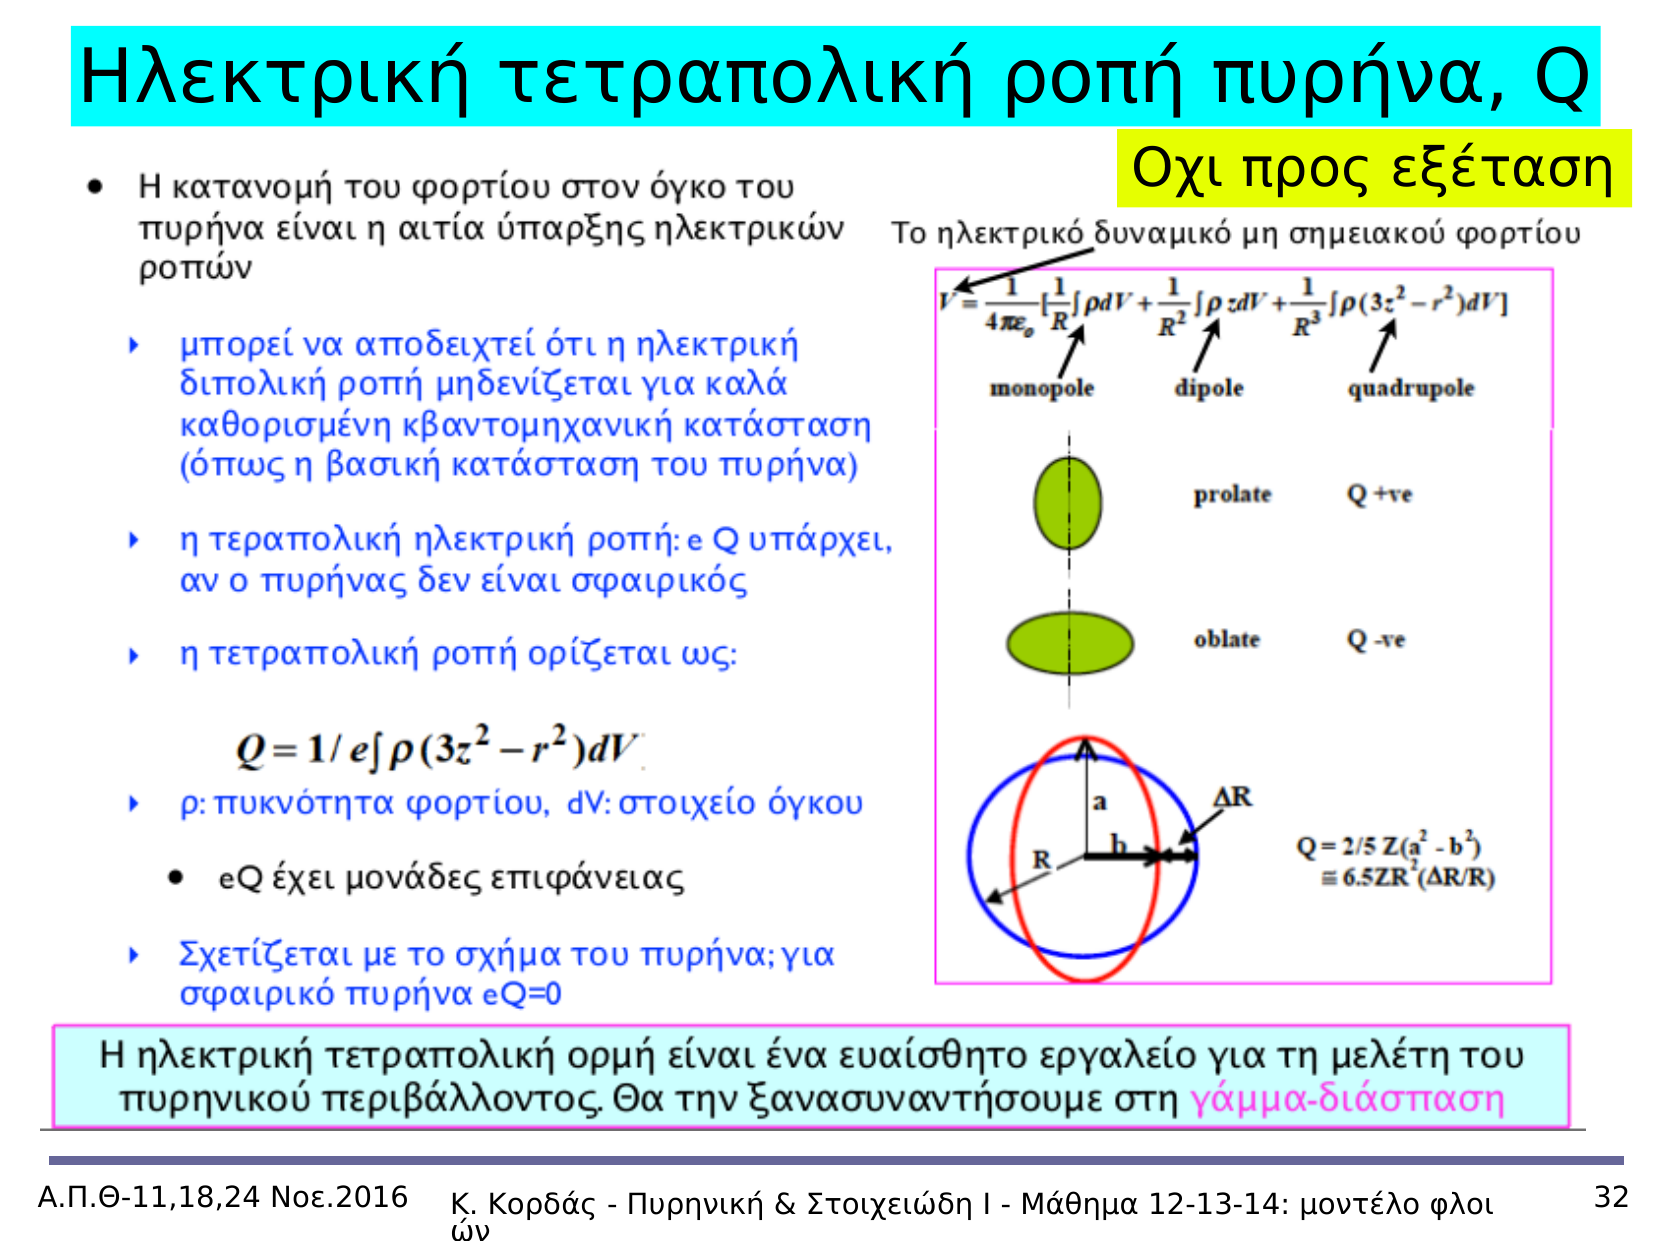

# Ηλεκτρική τετραπολική ροπή πυρήνα, Q
Οχι προς εξέταση
Α.Π.Θ-11,18,24 Νοε.2016
32
Κ. Κορδάς - Πυρηνική & Στοιχειώδη Ι - Μάθημα 12-13-14: μοντέλο φλοιών